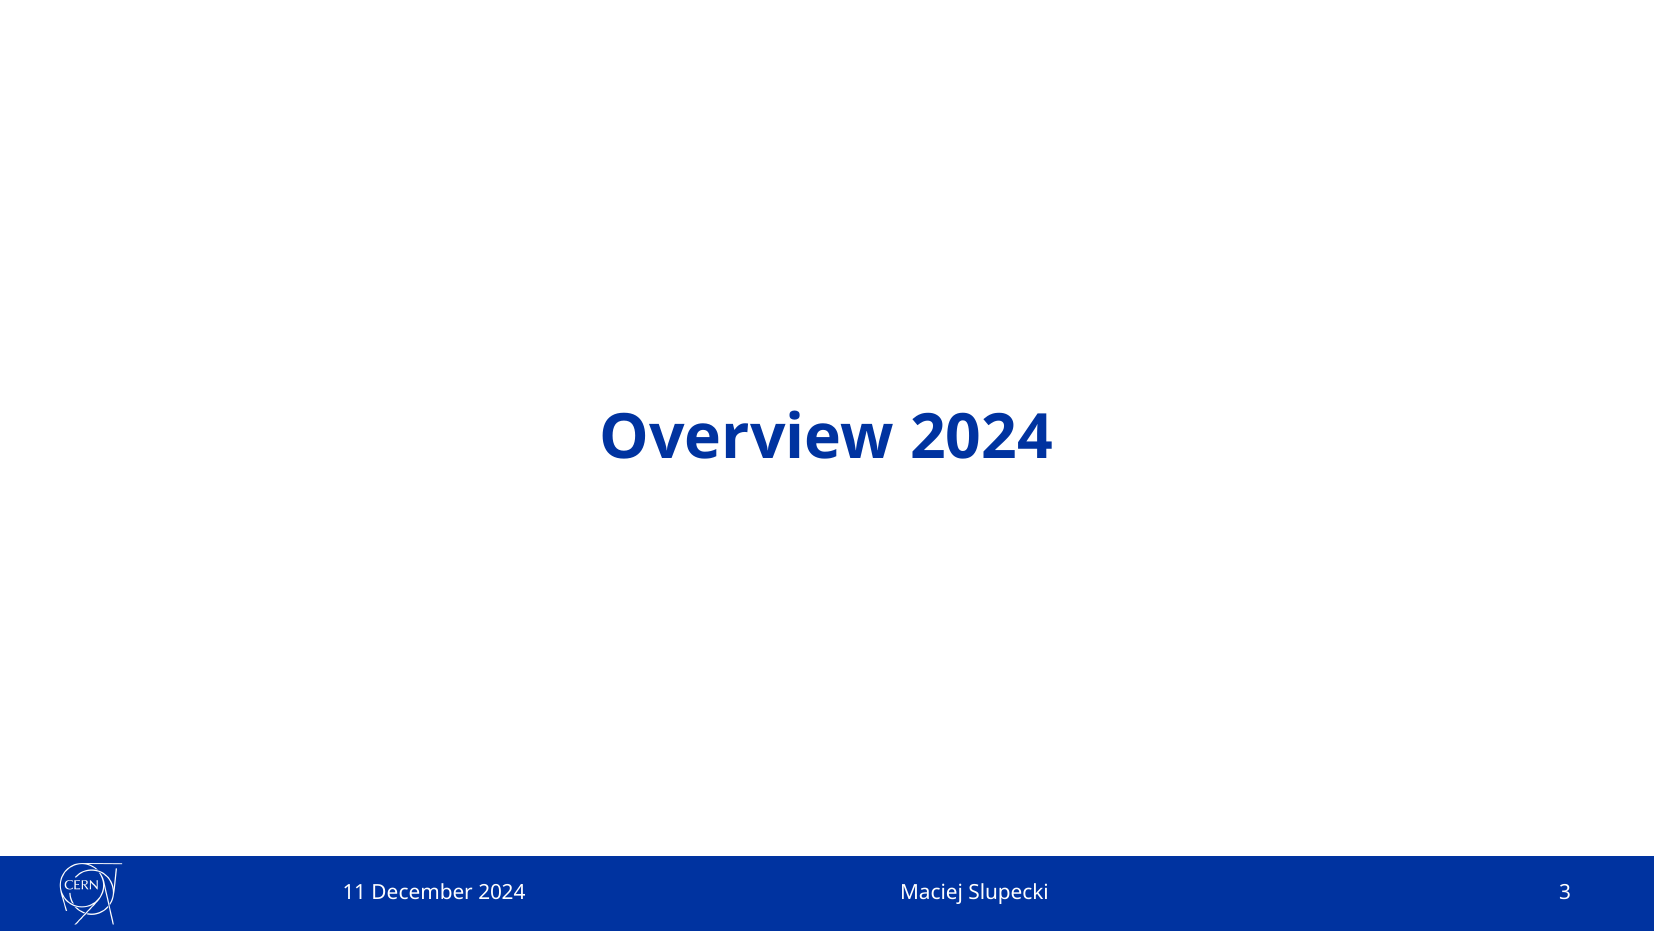

# Overview 2024
Presenter | Presentation Title
3